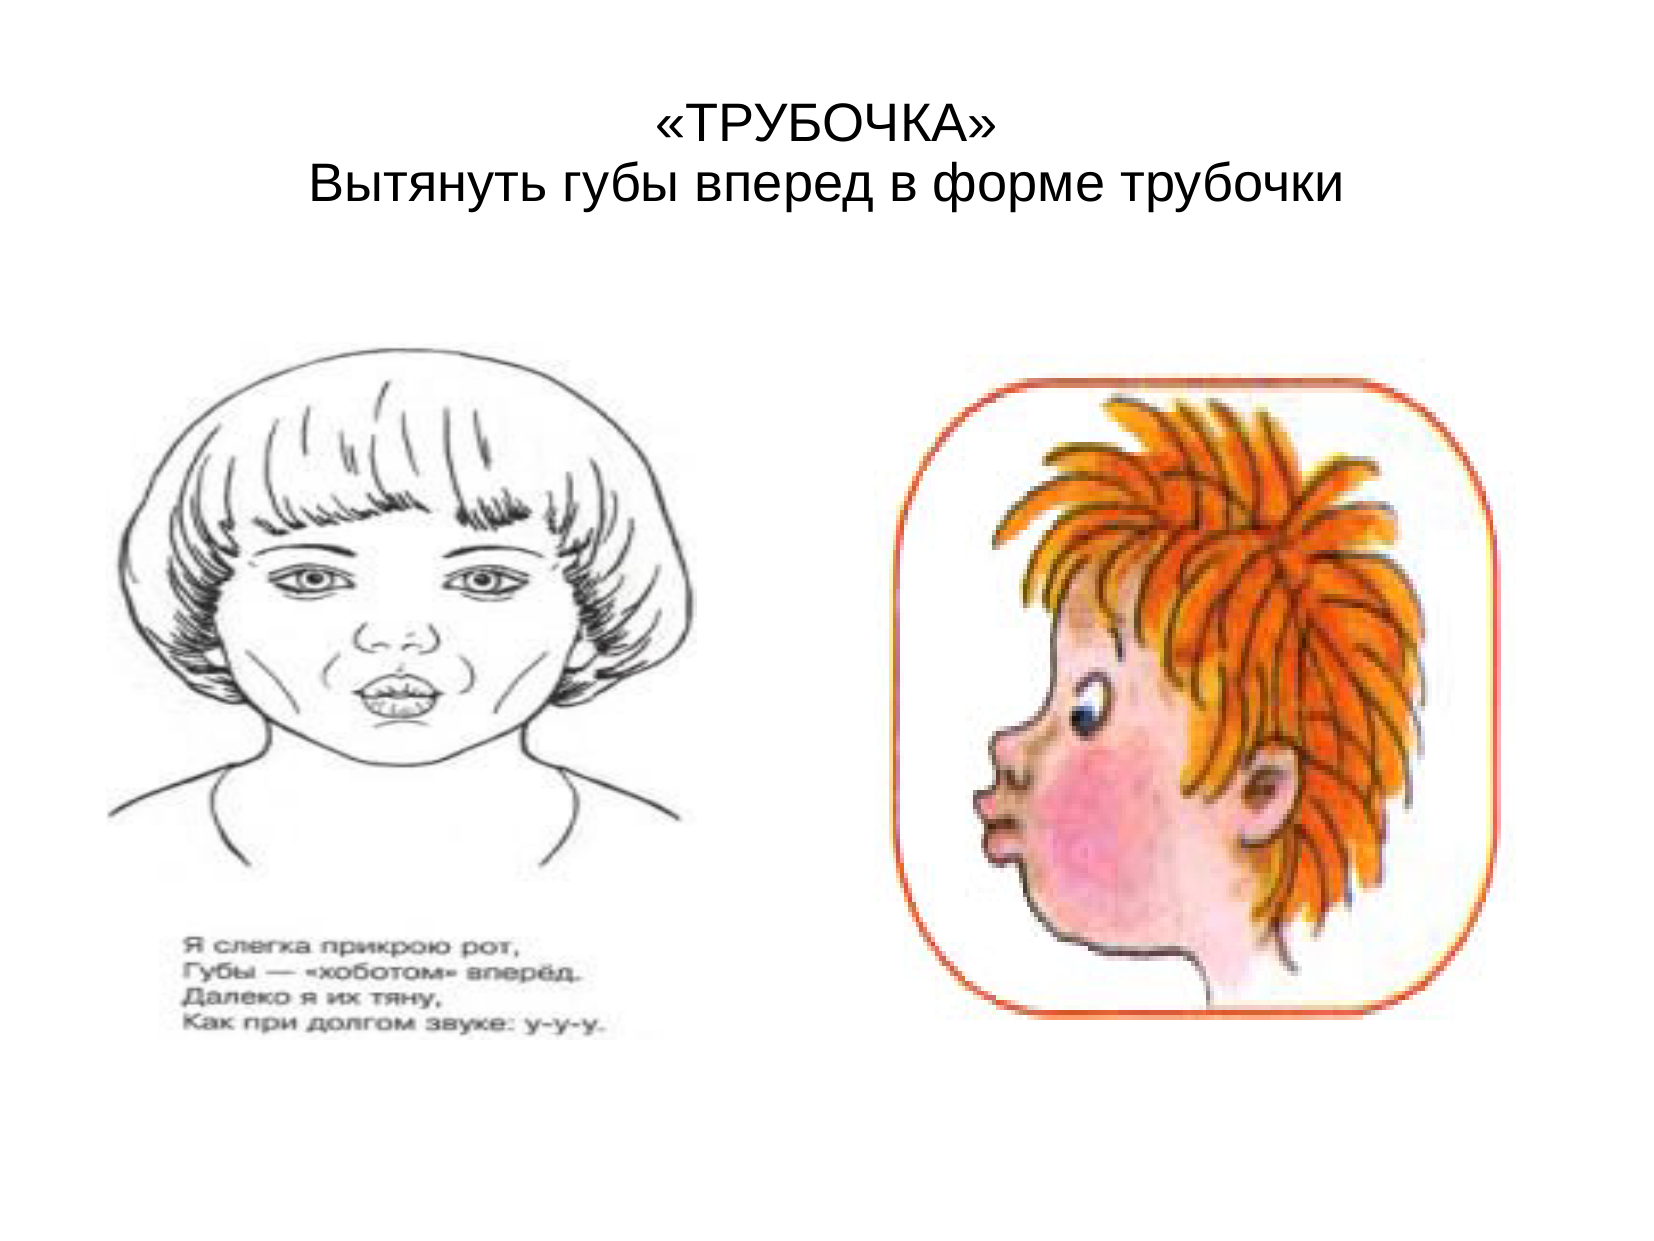

# «ТРУБОЧКА» Вытянуть губы вперед в форме трубочки